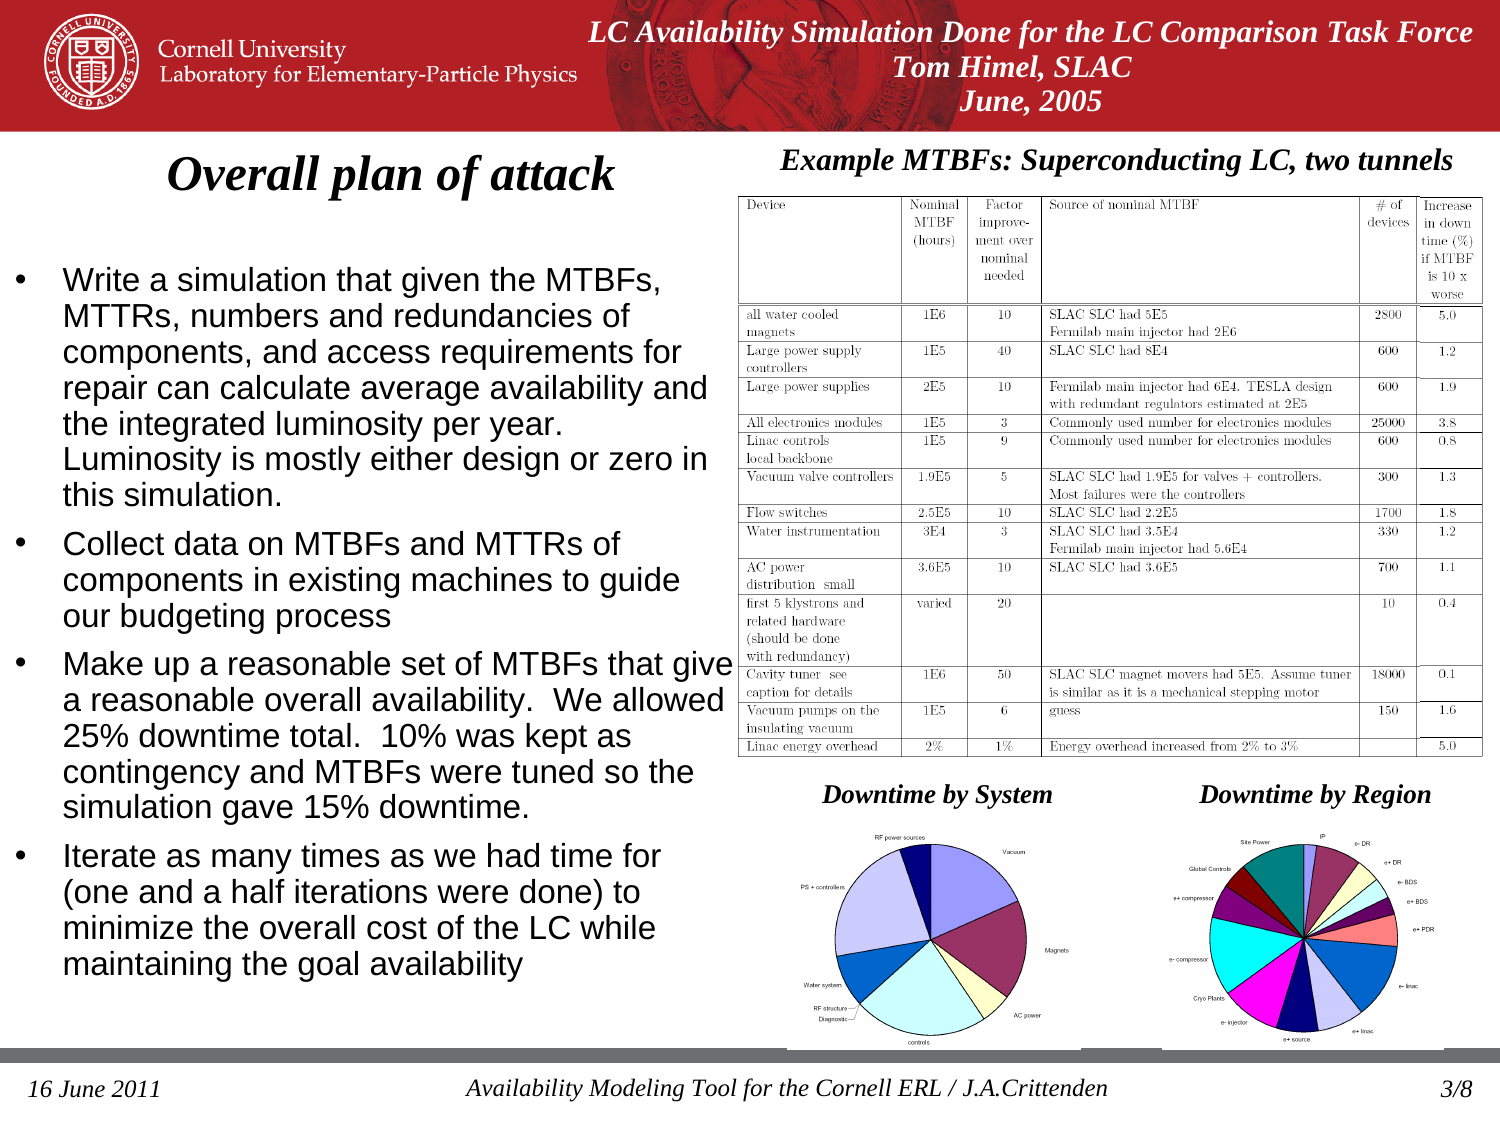

LC Availability Simulation Done for the LC Comparison Task Force
Tom Himel, SLAC
June, 2005
# Overall plan of attack
Example MTBFs: Superconducting LC, two tunnels
Write a simulation that given the MTBFs, MTTRs, numbers and redundancies of components, and access requirements for repair can calculate average availability and the integrated luminosity per year. Luminosity is mostly either design or zero in this simulation.
Collect data on MTBFs and MTTRs of components in existing machines to guide our budgeting process
Make up a reasonable set of MTBFs that give a reasonable overall availability. We allowed 25% downtime total. 10% was kept as contingency and MTBFs were tuned so the simulation gave 15% downtime.
Iterate as many times as we had time for (one and a half iterations were done) to minimize the overall cost of the LC while maintaining the goal availability
Downtime by System
Downtime by Region